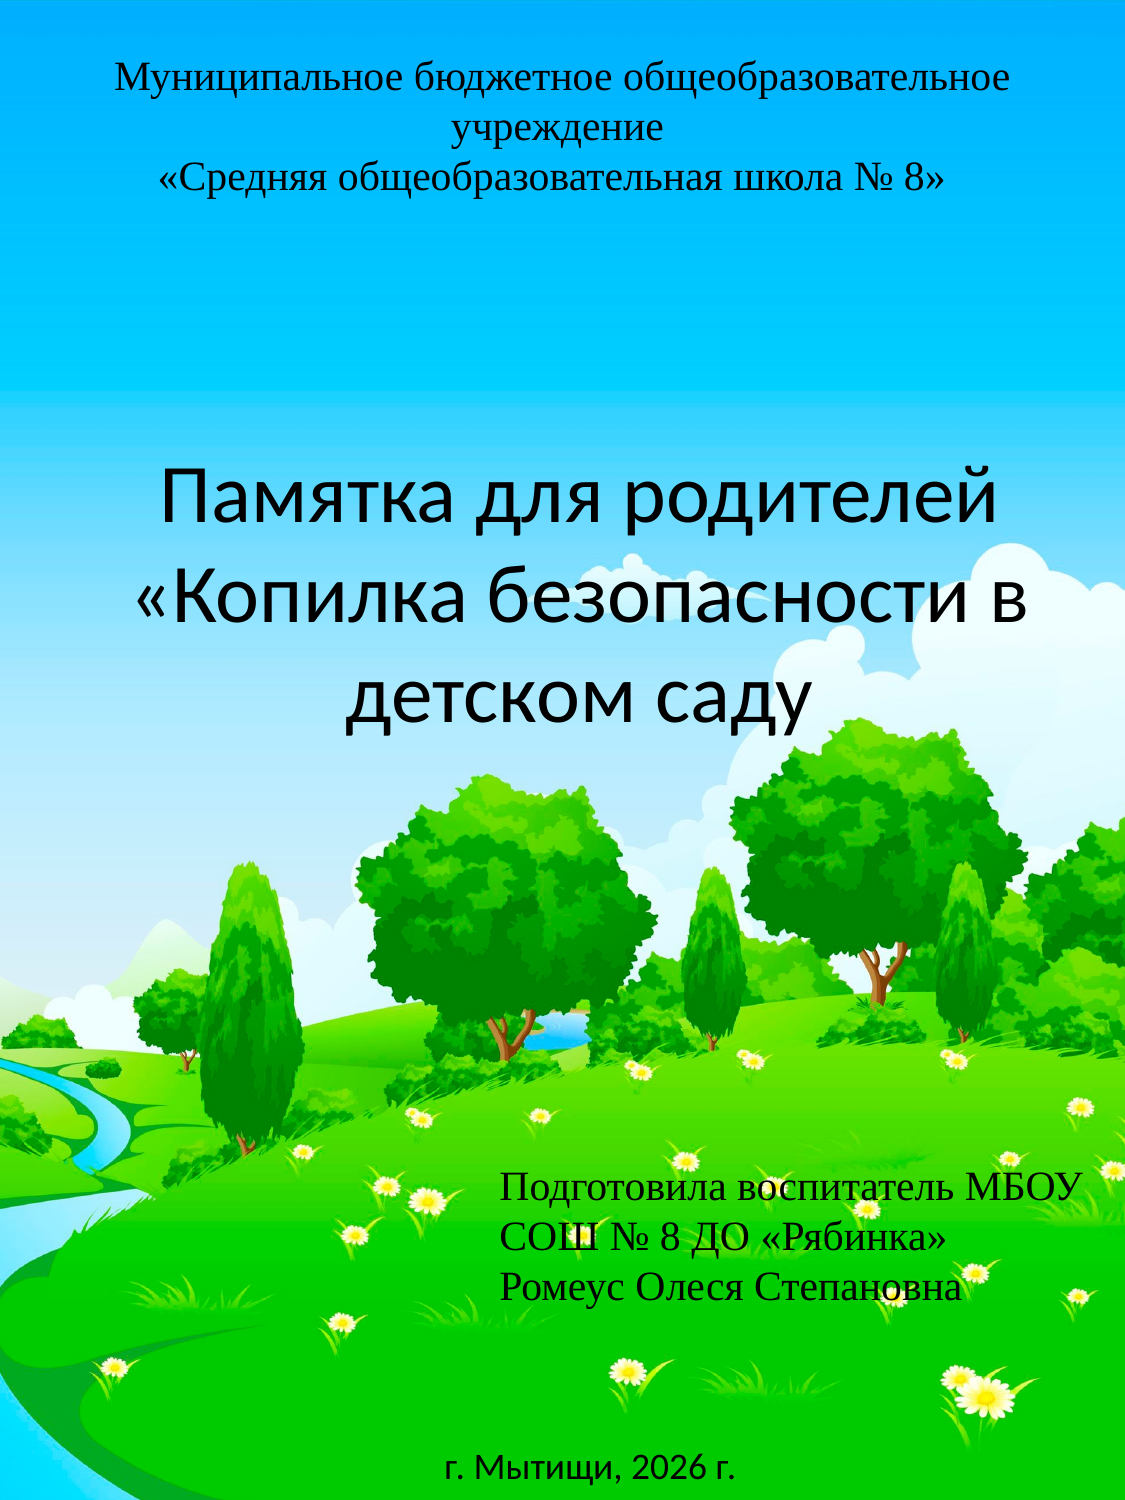

Муниципальное бюджетное общеобразовательное
 учреждение
«Средняя общеобразовательная школа № 8»
# Памятка для родителей «Копилка безопасности в детском саду
Подготовила воспитатель МБОУ СОШ № 8 ДО «Рябинка»
Ромеус Олеся Степановна
 г. Мытищи, 2026 г.